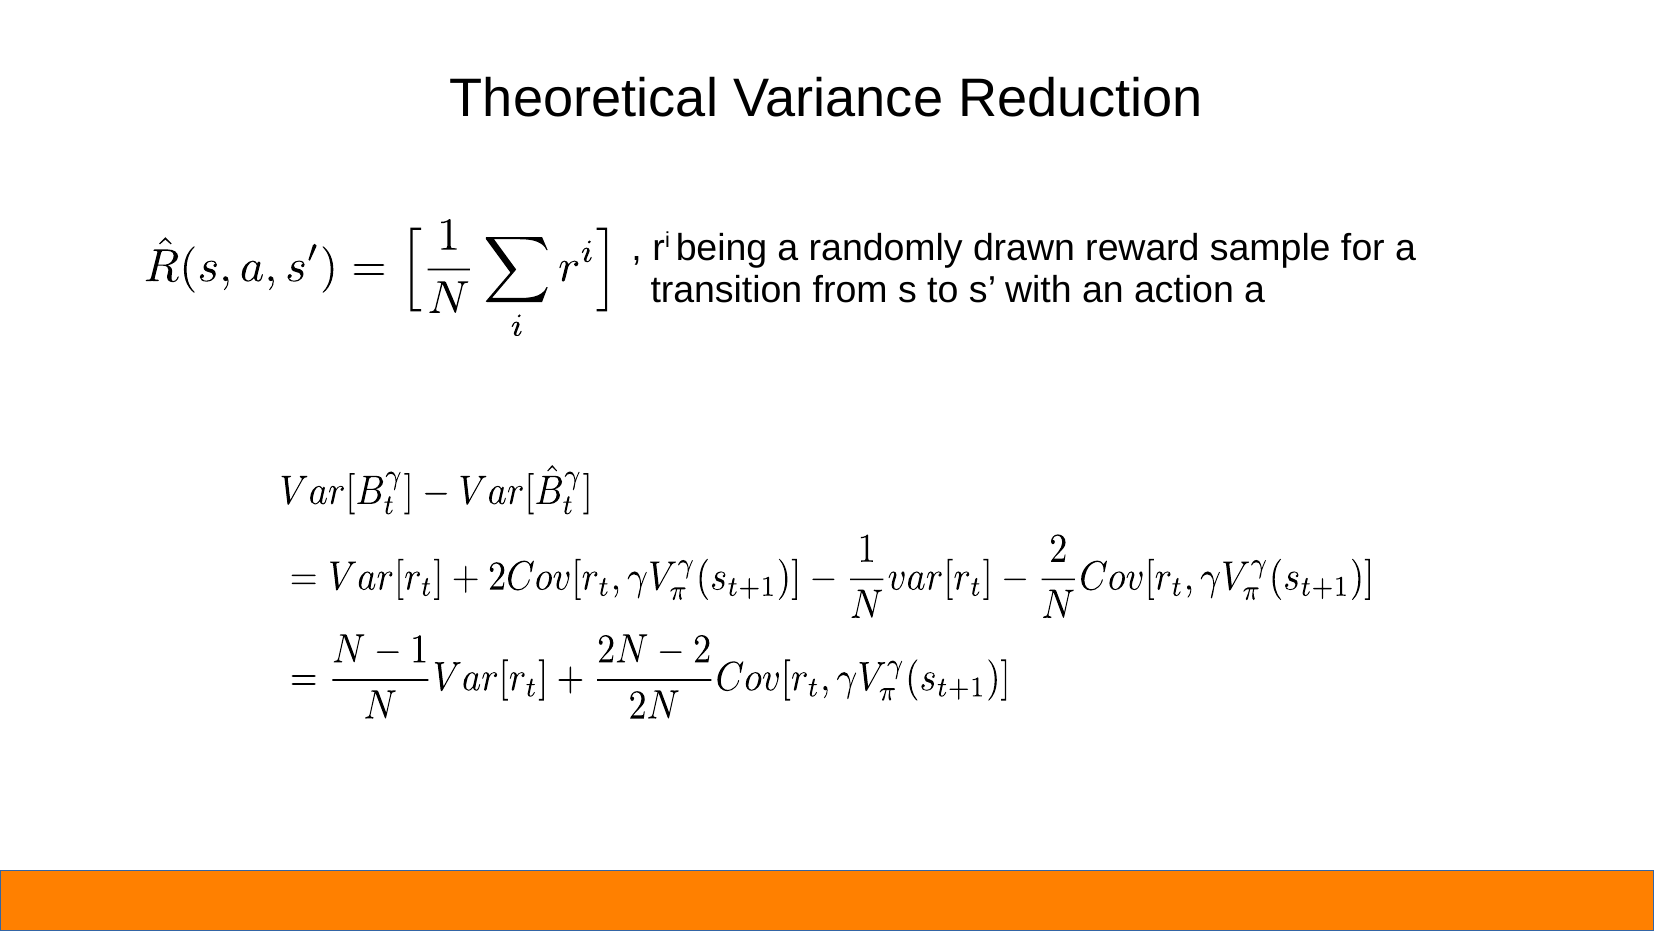

Theoretical Variance Reduction
							, ri being a randomly drawn reward sample for a transition from s to s’ with an action a